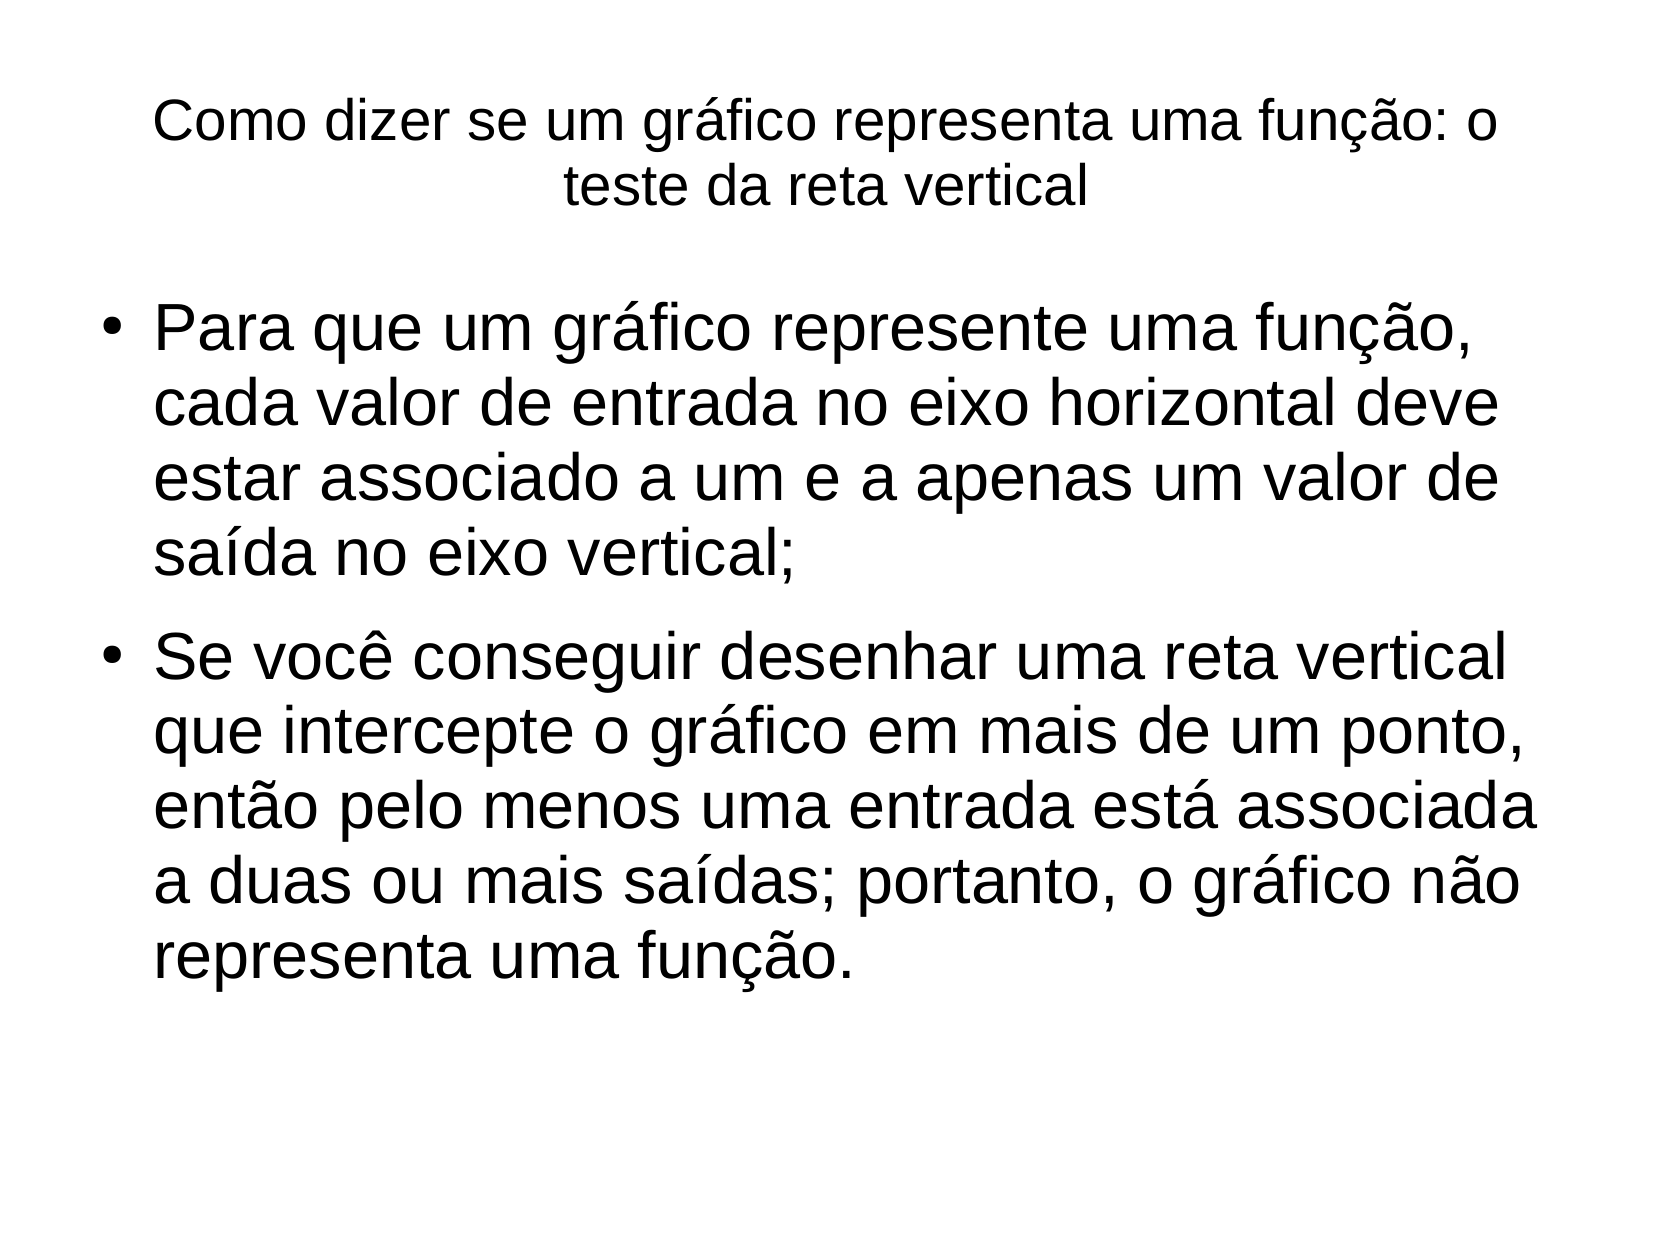

# Como dizer se um gráfico representa uma função: o teste da reta vertical
Para que um gráfico represente uma função, cada valor de entrada no eixo horizontal deve estar associado a um e a apenas um valor de saída no eixo vertical;
Se você conseguir desenhar uma reta vertical que intercepte o gráfico em mais de um ponto, então pelo menos uma entrada está associada a duas ou mais saídas; portanto, o gráfico não representa uma função.